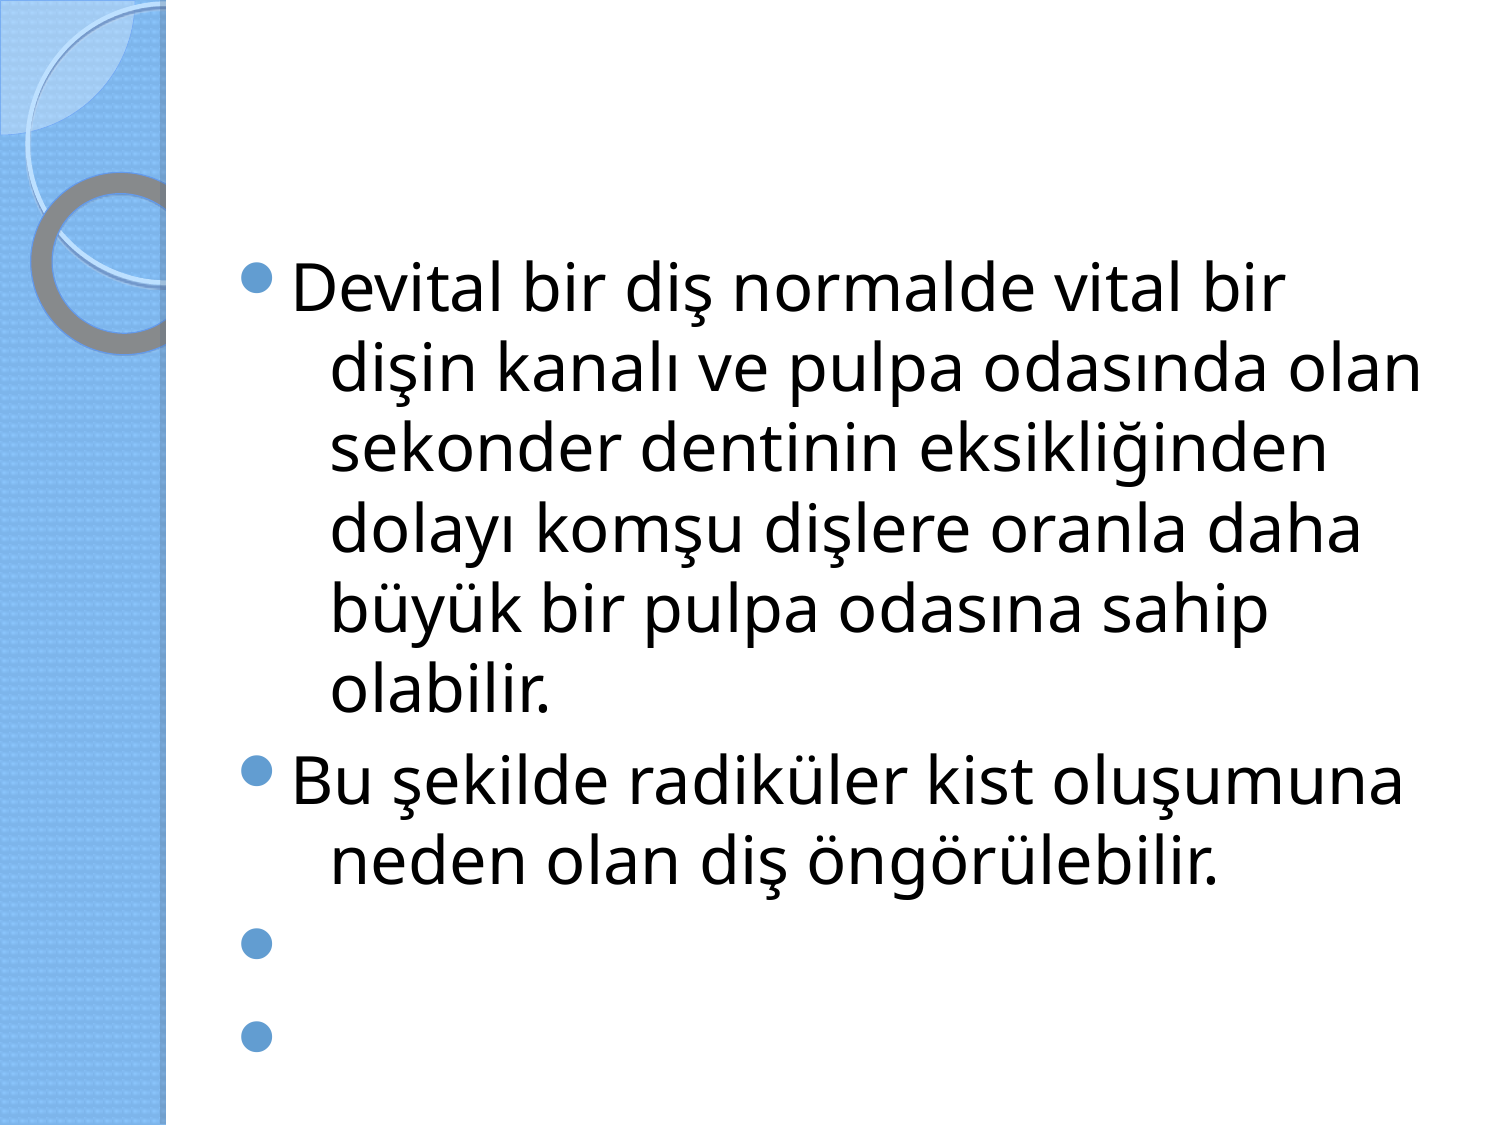

#
Devital bir diş normalde vital bir dişin kanalı ve pulpa odasında olan sekonder dentinin eksikliğinden dolayı komşu dişlere oranla daha büyük bir pulpa odasına sahip olabilir.
Bu şekilde radiküler kist oluşumuna neden olan diş öngörülebilir.